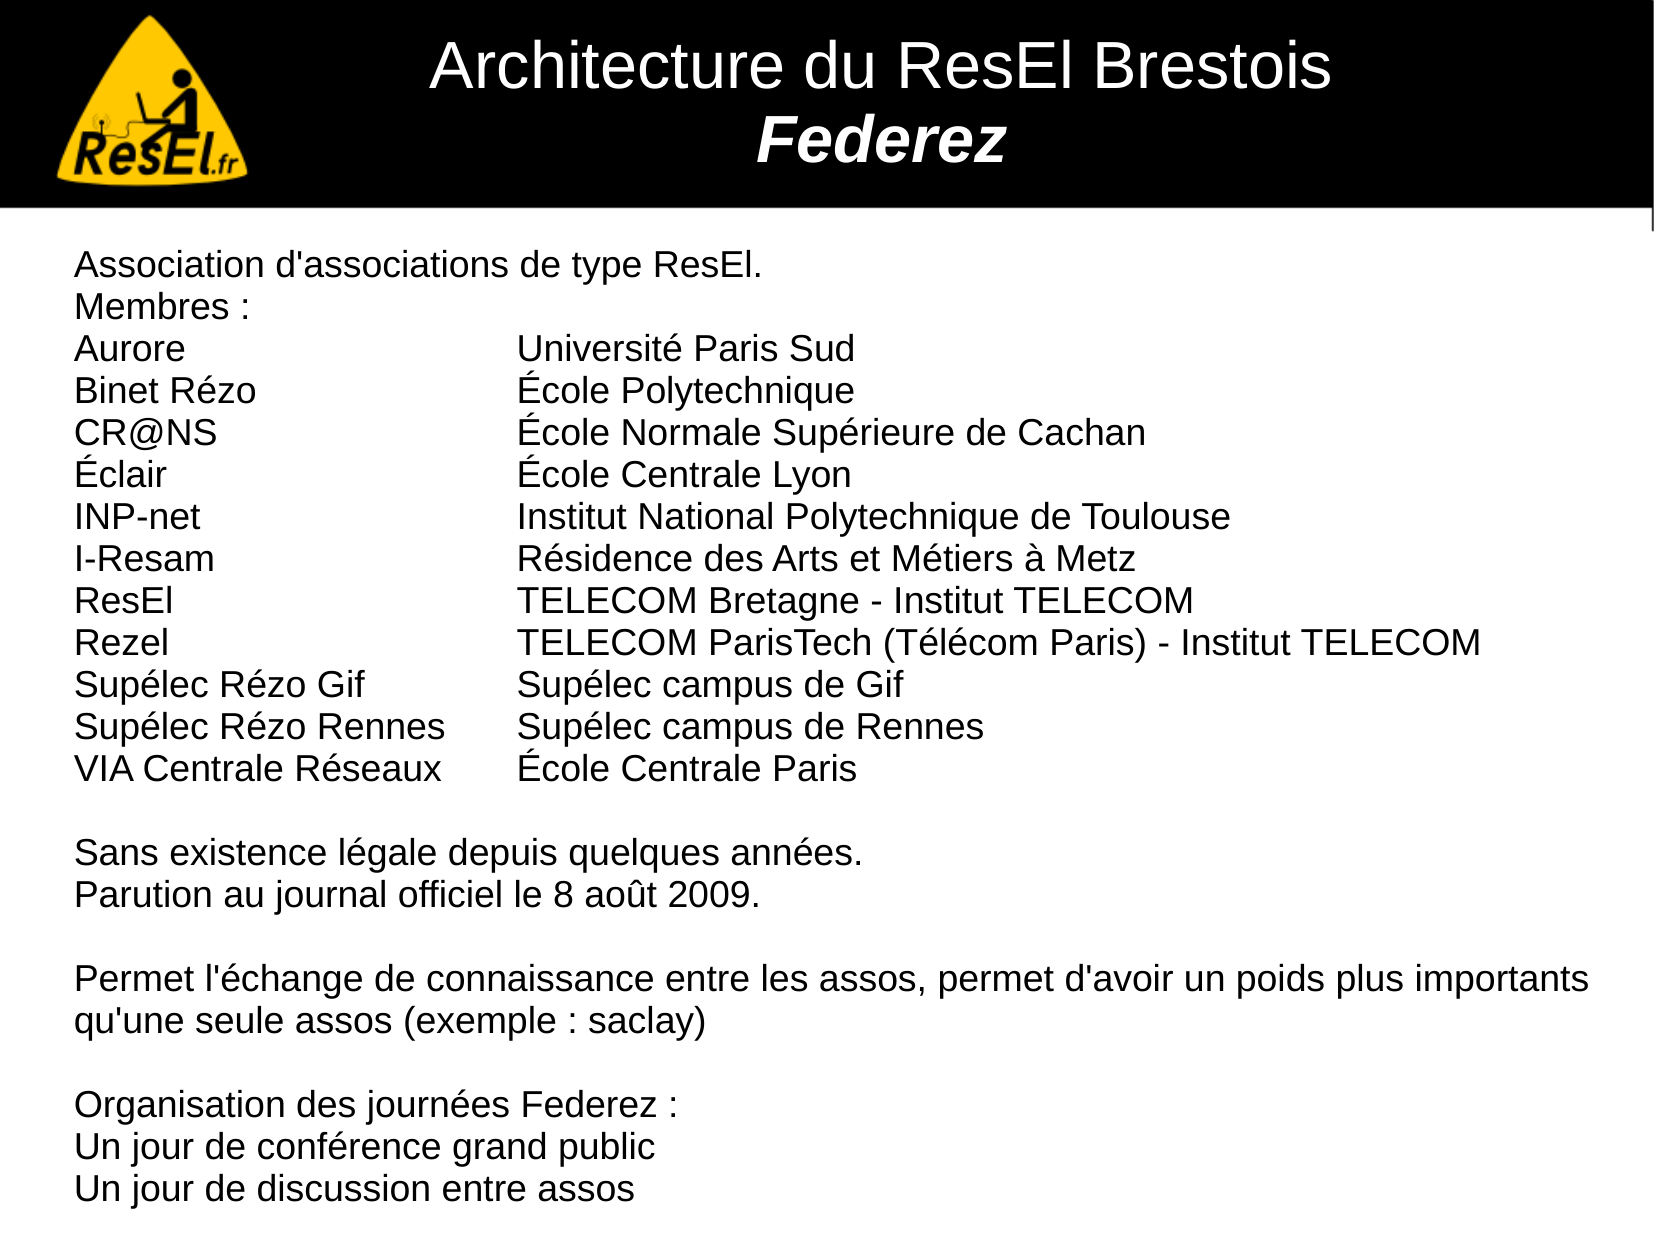

# Architecture du ResEl Brestois Federez
Association d'associations de type ResEl.
Membres :
Aurore 					Université Paris Sud
Binet Rézo	 			École Polytechnique
CR@NS 				École Normale Supérieure de Cachan
Éclair 					École Centrale Lyon
INP-net 					Institut National Polytechnique de Toulouse
I-Resam 				Résidence des Arts et Métiers à Metz
ResEl 					TELECOM Bretagne - Institut TELECOM
Rezel 					TELECOM ParisTech (Télécom Paris) - Institut TELECOM
Supélec Rézo Gif 		Supélec campus de Gif
Supélec Rézo Rennes 	Supélec campus de Rennes
VIA Centrale Réseaux 	École Centrale Paris
Sans existence légale depuis quelques années.
Parution au journal officiel le 8 août 2009.
Permet l'échange de connaissance entre les assos, permet d'avoir un poids plus importants qu'une seule assos (exemple : saclay)
Organisation des journées Federez :
Un jour de conférence grand public
Un jour de discussion entre assos